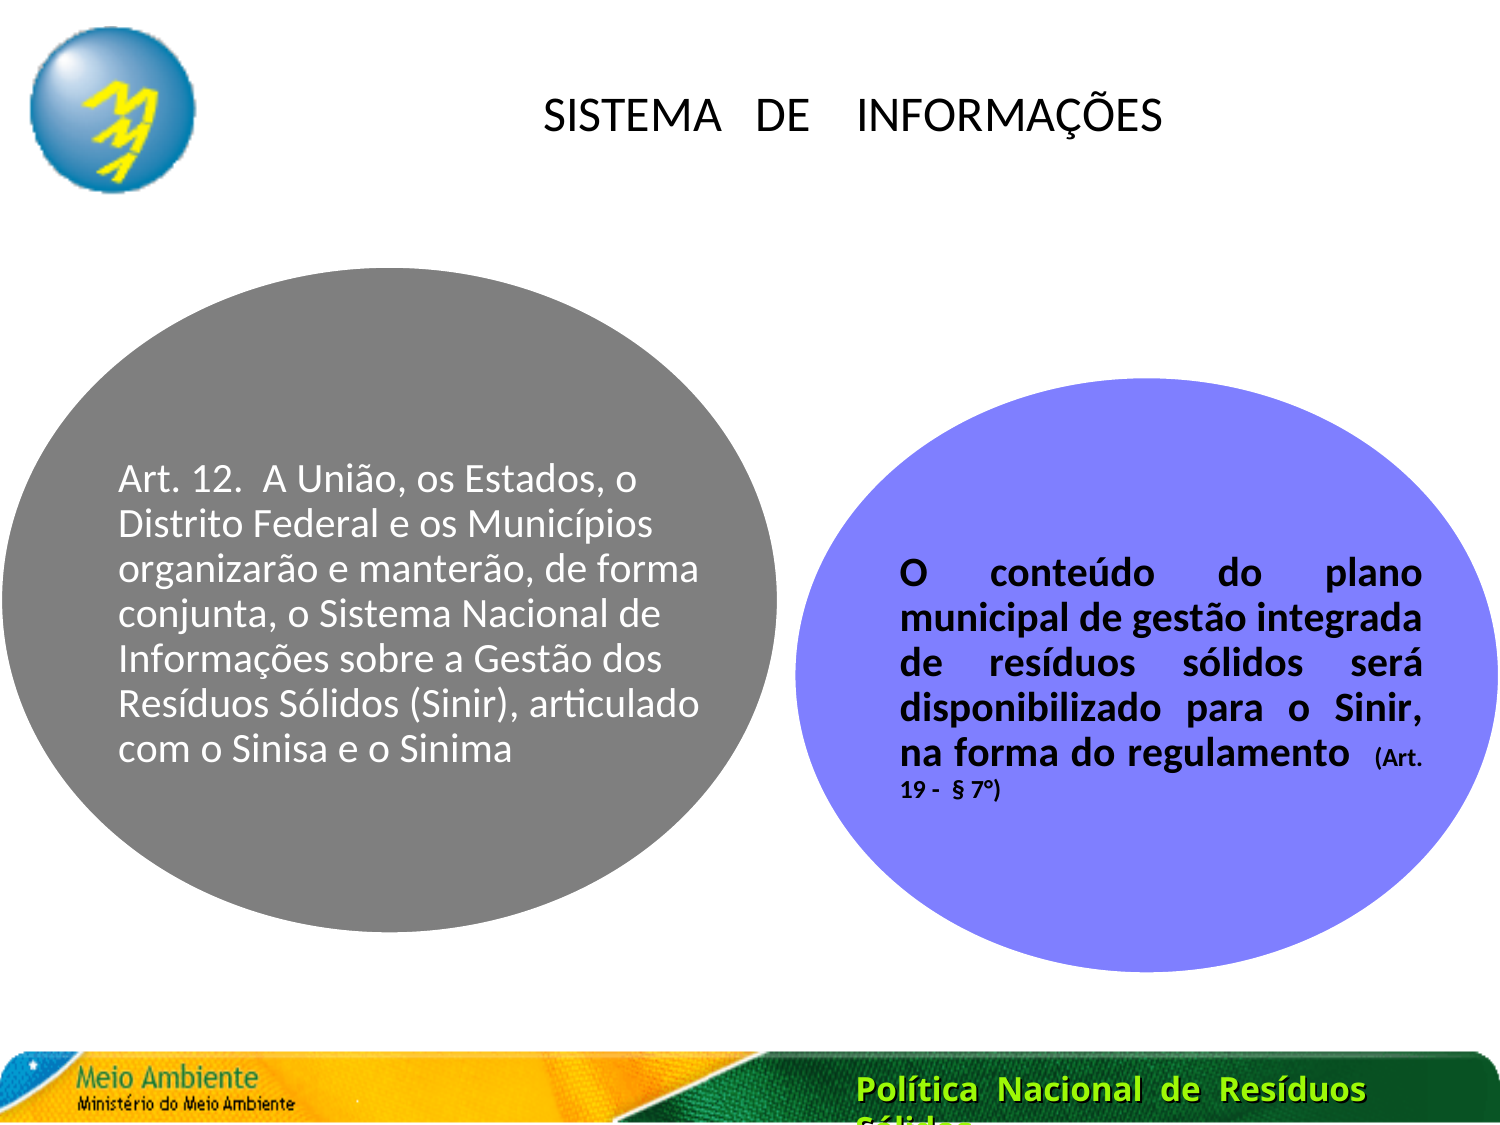

SISTEMA DE INFORMAÇÕES
Art. 12.  A União, os Estados, o Distrito Federal e os Municípios organizarão e manterão, de forma conjunta, o Sistema Nacional de Informações sobre a Gestão dos Resíduos Sólidos (Sinir), articulado com o Sinisa e o Sinima
O conteúdo do plano municipal de gestão integrada de resíduos sólidos será disponibilizado para o Sinir, na forma do regulamento (Art. 19 - § 7°)‏